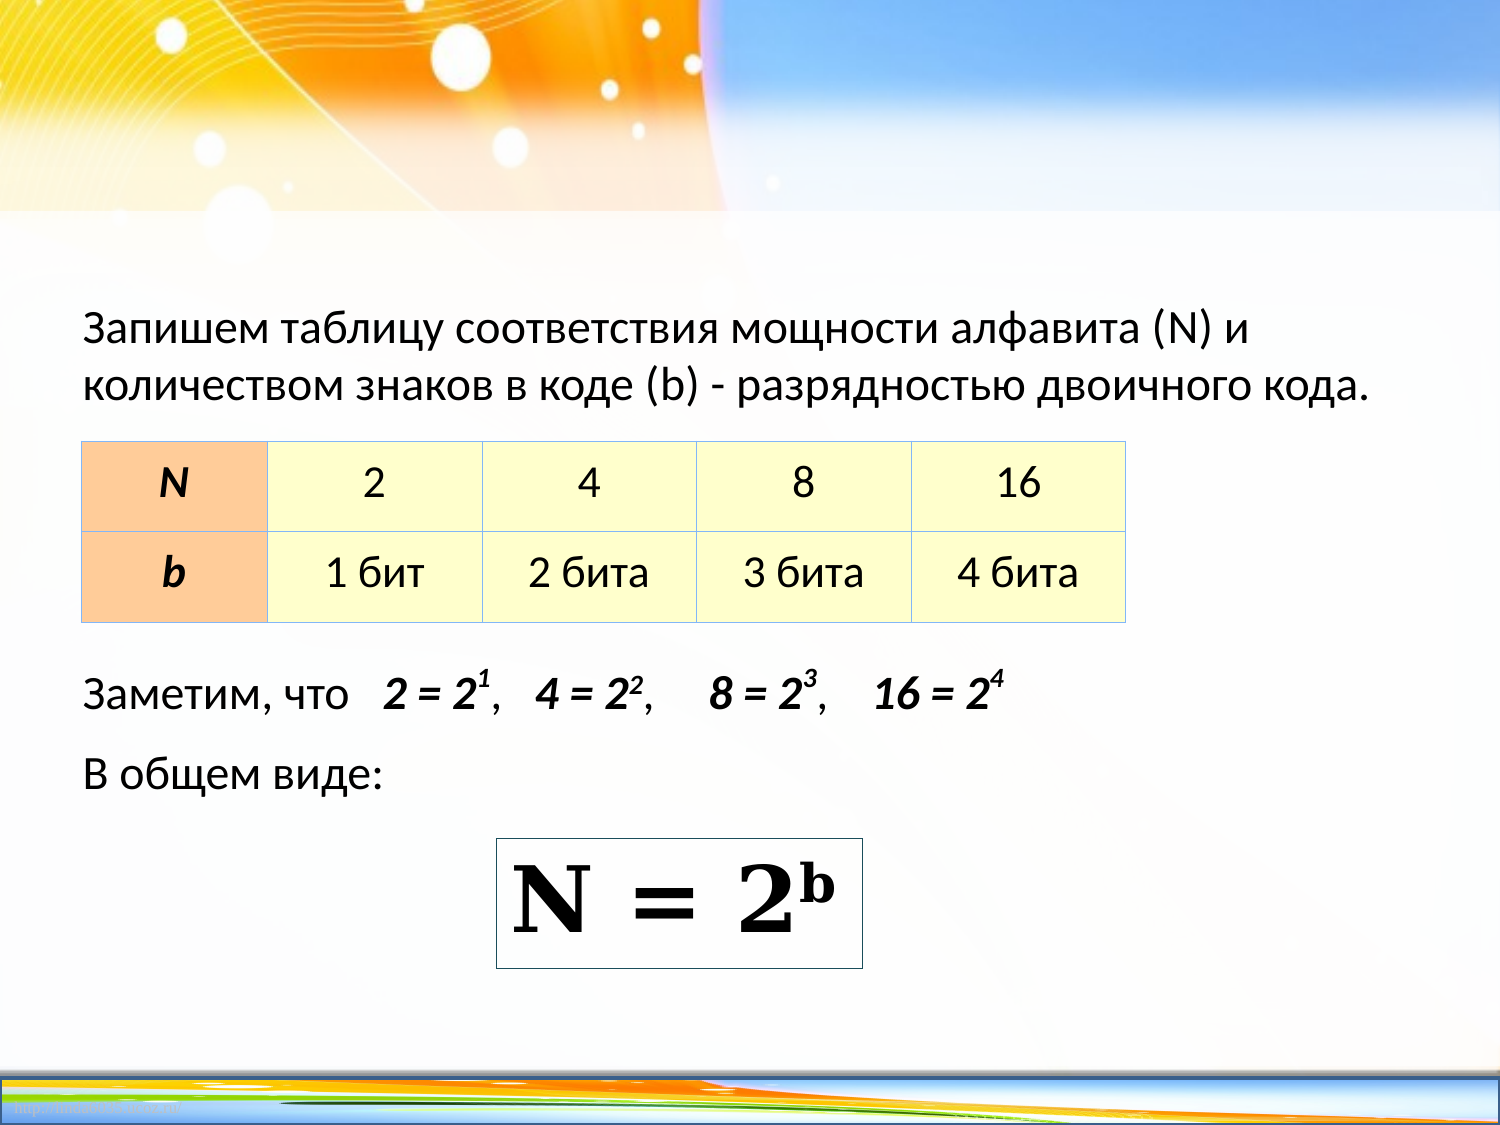

# Запишем таблицу соответствия мощности алфавита (N) и количеством знаков в коде (b) - разрядностью двоичного кода.
Заметим, что 2 = 21, 4 = 22, 8 = 23, 16 = 24
В общем виде:
| N | 2 | 4 | 8 | 16 |
| --- | --- | --- | --- | --- |
| b | 1 бит | 2 бита | 3 бита | 4 бита |
N = 2b